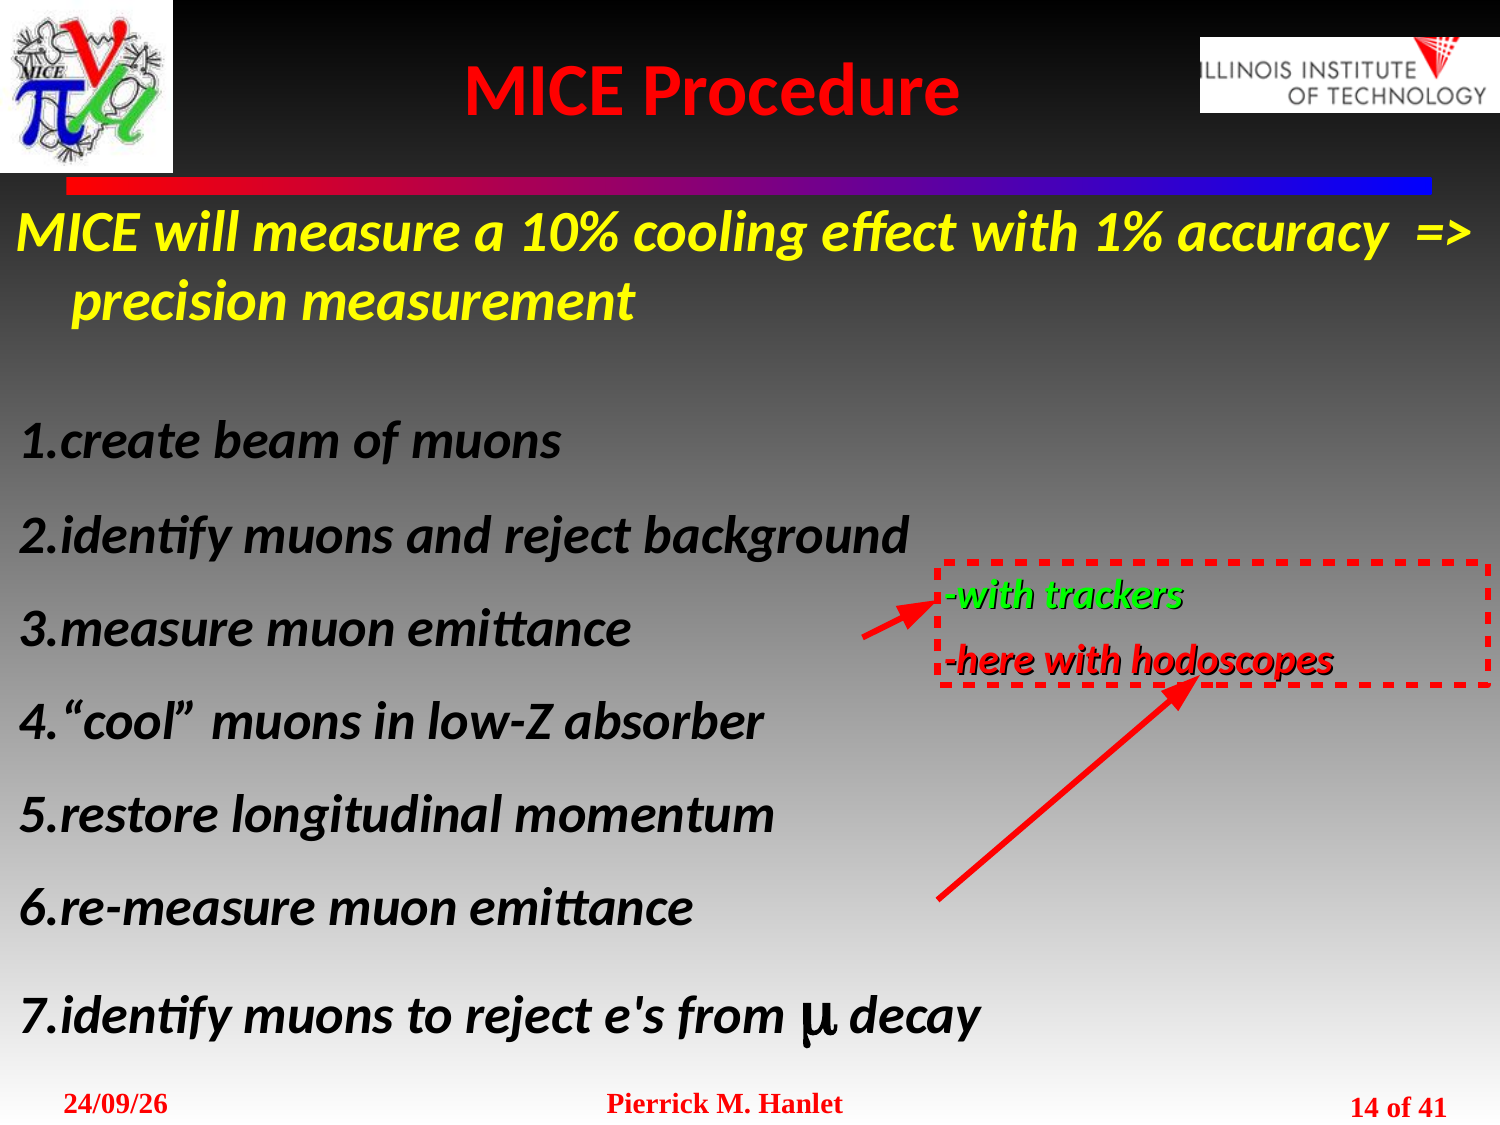

# MICE Procedure
MICE will measure a 10% cooling effect with 1% accuracy => precision measurement
create beam of muons
identify muons and reject background
measure muon emittance
“cool” muons in low-Z absorber
restore longitudinal momentum
re-measure muon emittance
identify muons to reject e's from m decay
-with trackers
-here with hodoscopes
14
Pierrick Hanlet